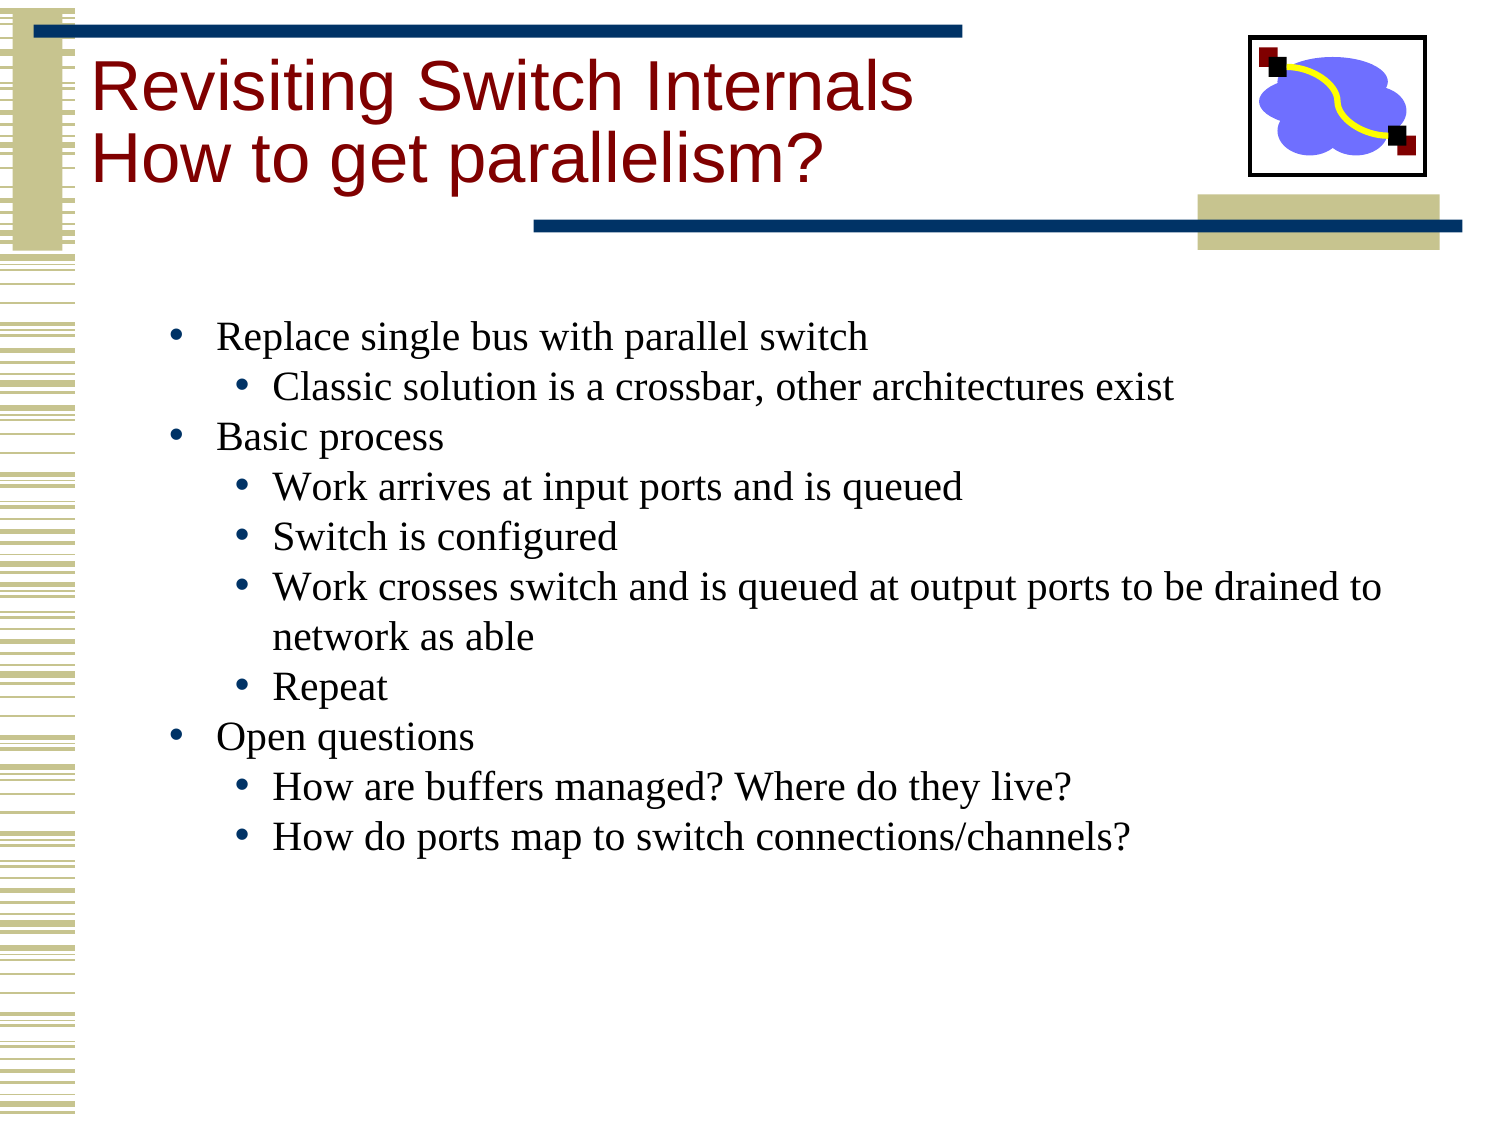

# Revisiting Switch Internals How to get parallelism?
Replace single bus with parallel switch
Classic solution is a crossbar, other architectures exist
Basic process
Work arrives at input ports and is queued
Switch is configured
Work crosses switch and is queued at output ports to be drained to network as able
Repeat
Open questions
How are buffers managed? Where do they live?
How do ports map to switch connections/channels?